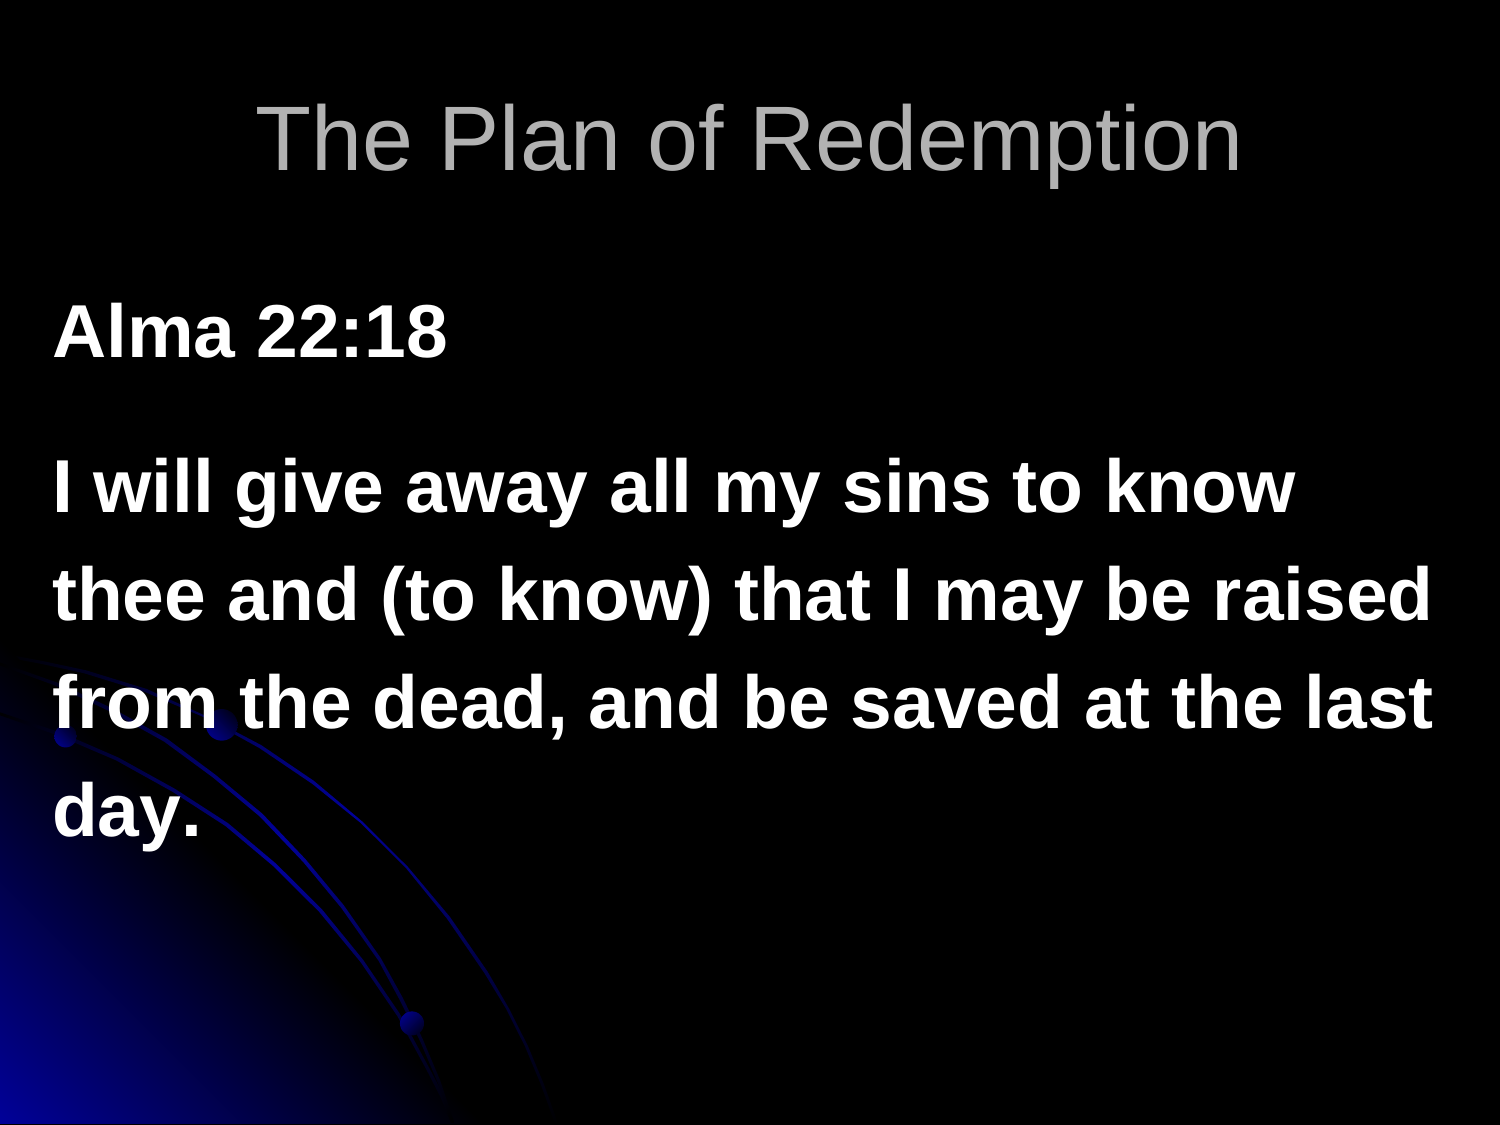

# The Plan of Redemption
Alma 22:18
I will give away all my sins to know thee and (to know) that I may be raised from the dead, and be saved at the last day.